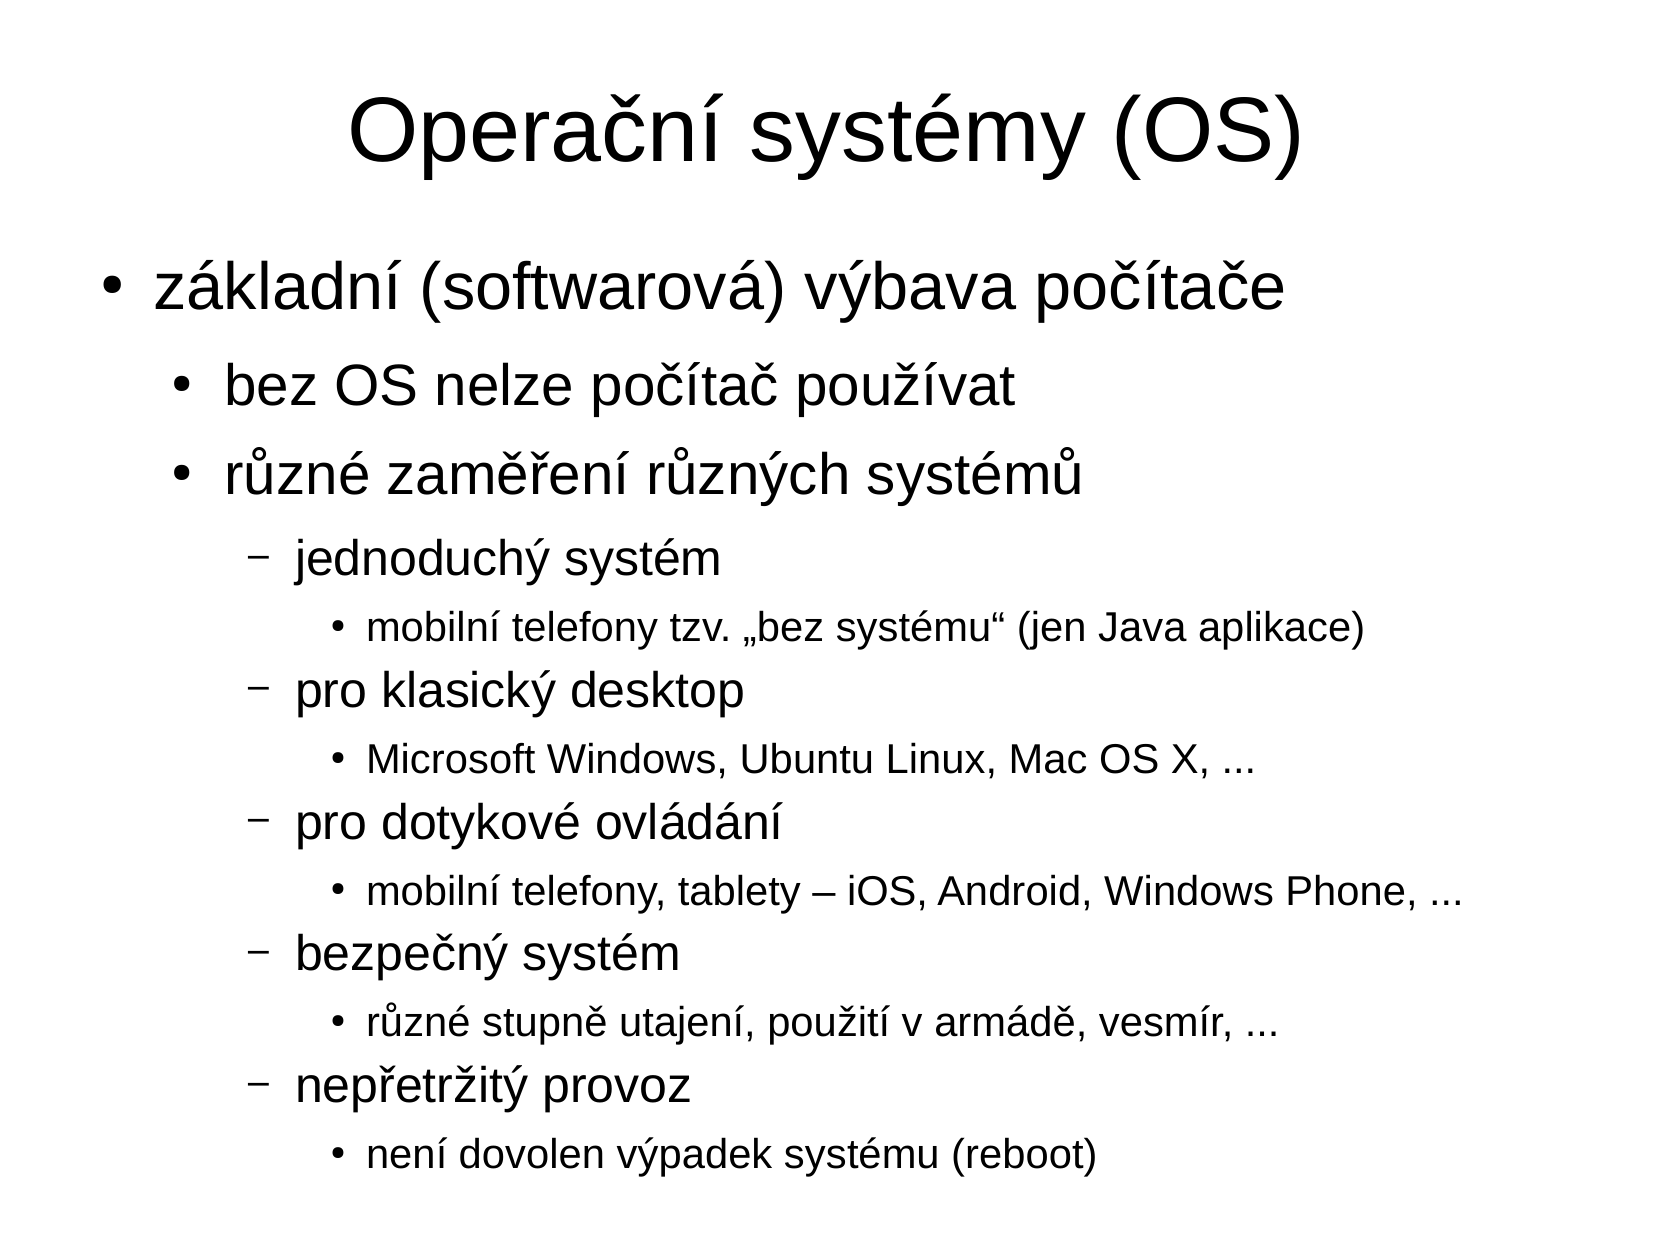

# Operační systémy (OS)
základní (softwarová) výbava počítače
bez OS nelze počítač používat
různé zaměření různých systémů
jednoduchý systém
mobilní telefony tzv. „bez systému“ (jen Java aplikace)
pro klasický desktop
Microsoft Windows, Ubuntu Linux, Mac OS X, ...
pro dotykové ovládání
mobilní telefony, tablety – iOS, Android, Windows Phone, ...
bezpečný systém
různé stupně utajení, použití v armádě, vesmír, ...
nepřetržitý provoz
není dovolen výpadek systému (reboot)